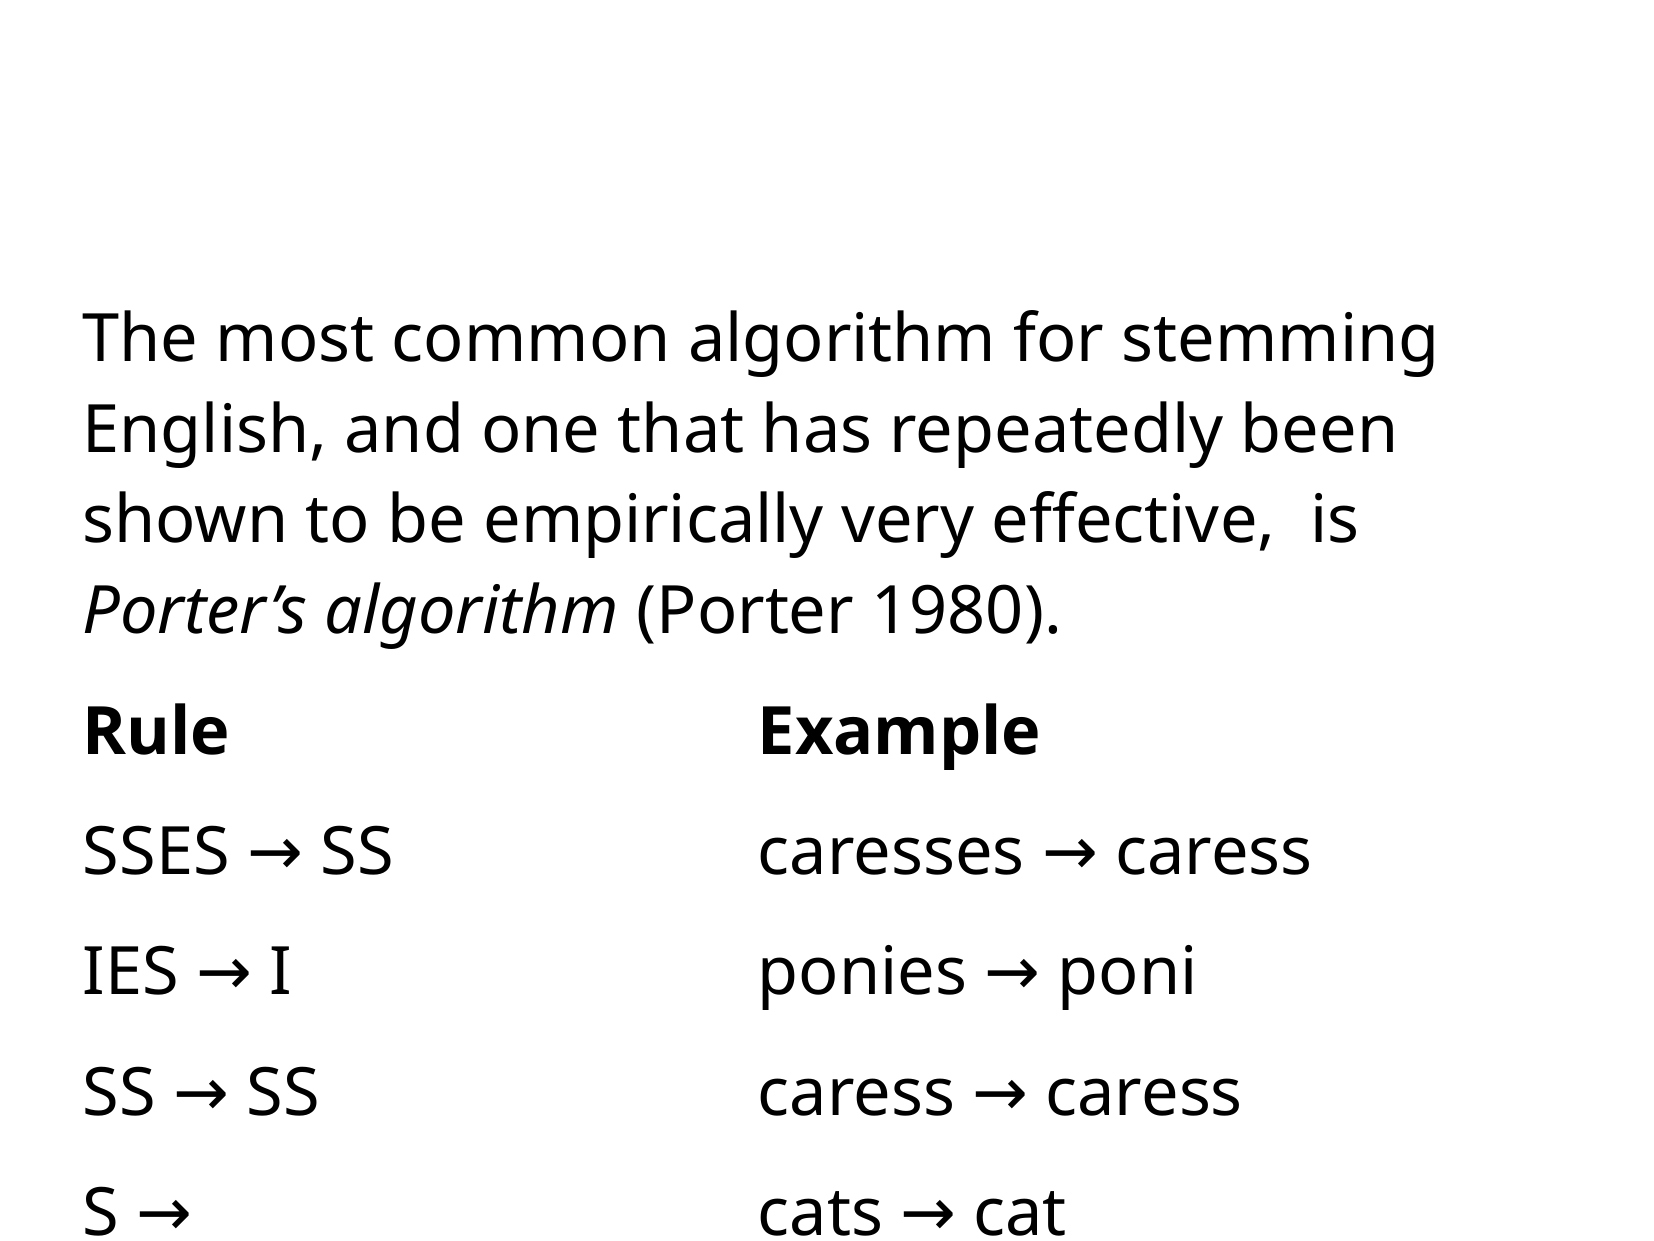

#
The most common algorithm for stemming English, and one that has repeatedly been shown to be empirically very effective, is Porter’s algorithm (Porter 1980).
Rule 							Example
SSES → SS 					caresses → caress
IES → I 						ponies → poni
SS → SS 						caress → caress
S → 								cats → cat